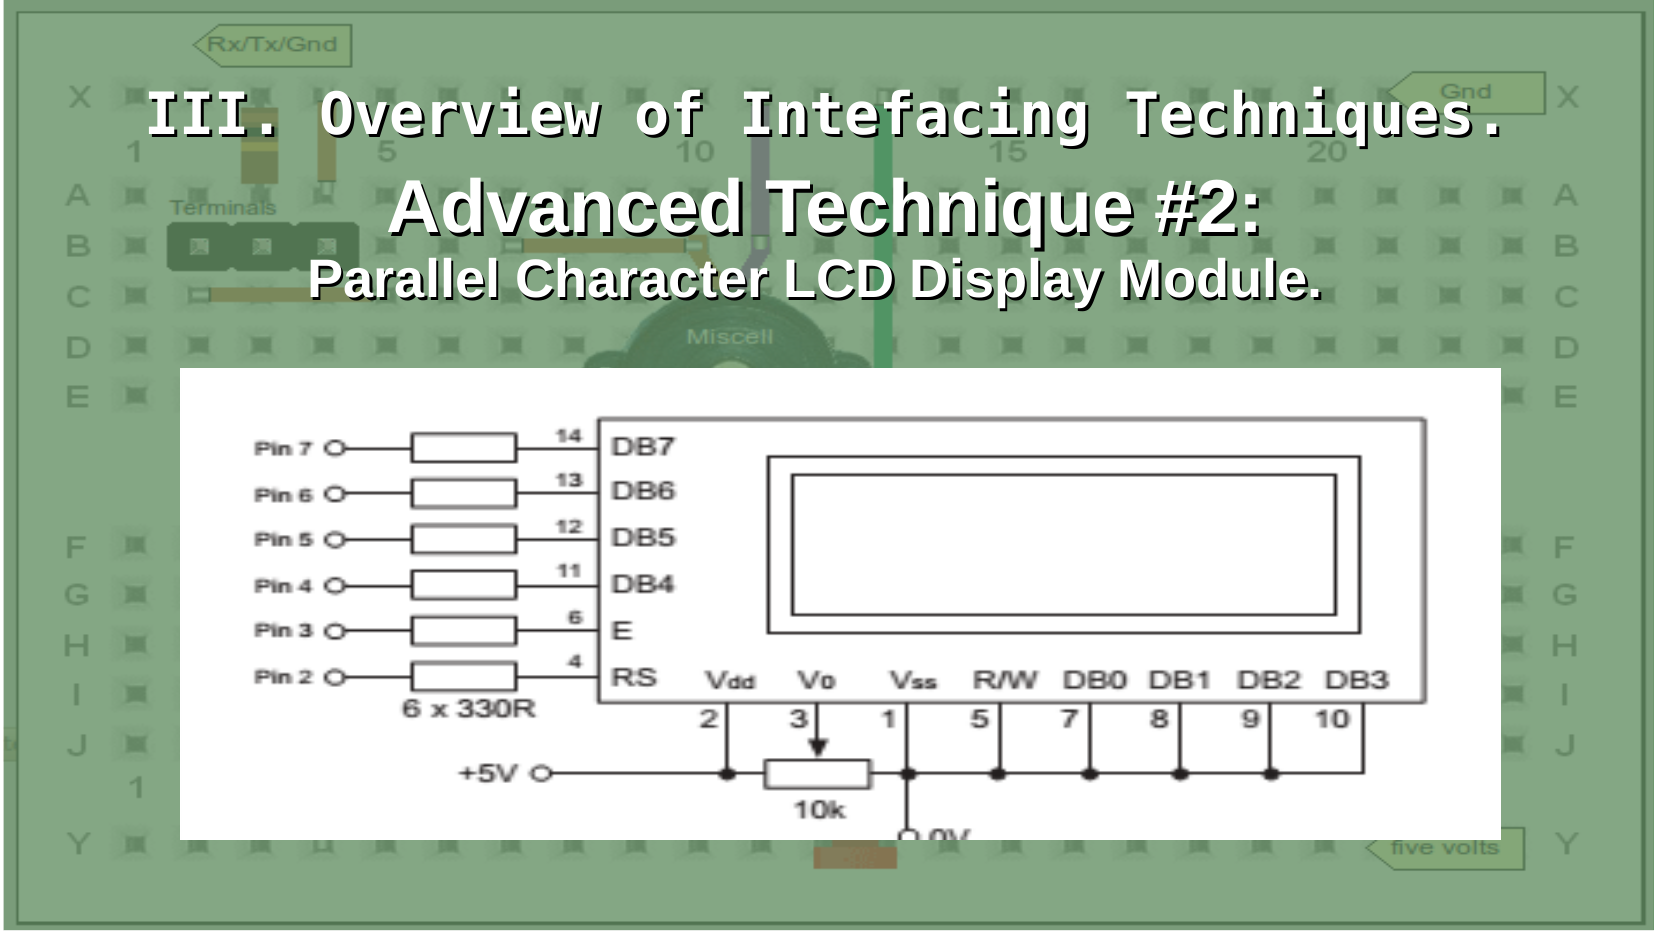

# III. Overview of Intefacing Techniques.
 Advanced Technique #2:
Parallel Character LCD Display Module.